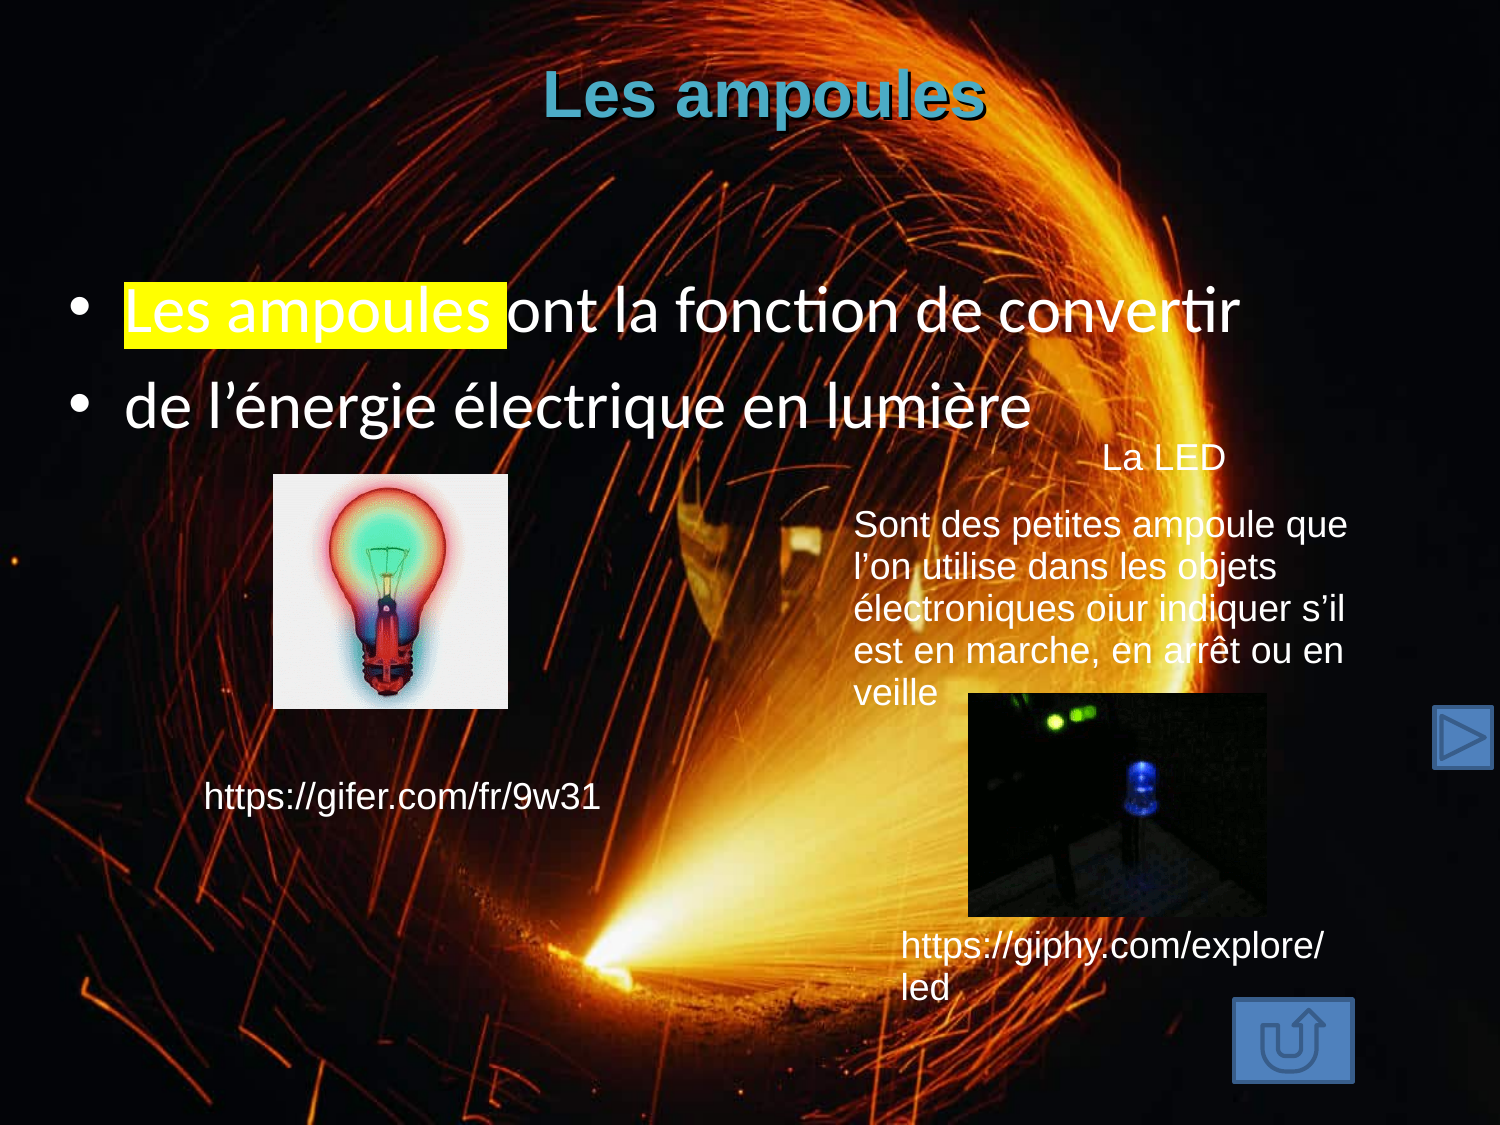

Les ampoules
# Les ampoules ont la fonction de convertir
de l’énergie électrique en lumière
La LED
Sont des petites ampoule que l’on utilise dans les objets électroniques oiur indiquer s’il est en marche, en arrêt ou en veille
https://gifer.com/fr/9w31
https://giphy.com/explore/led